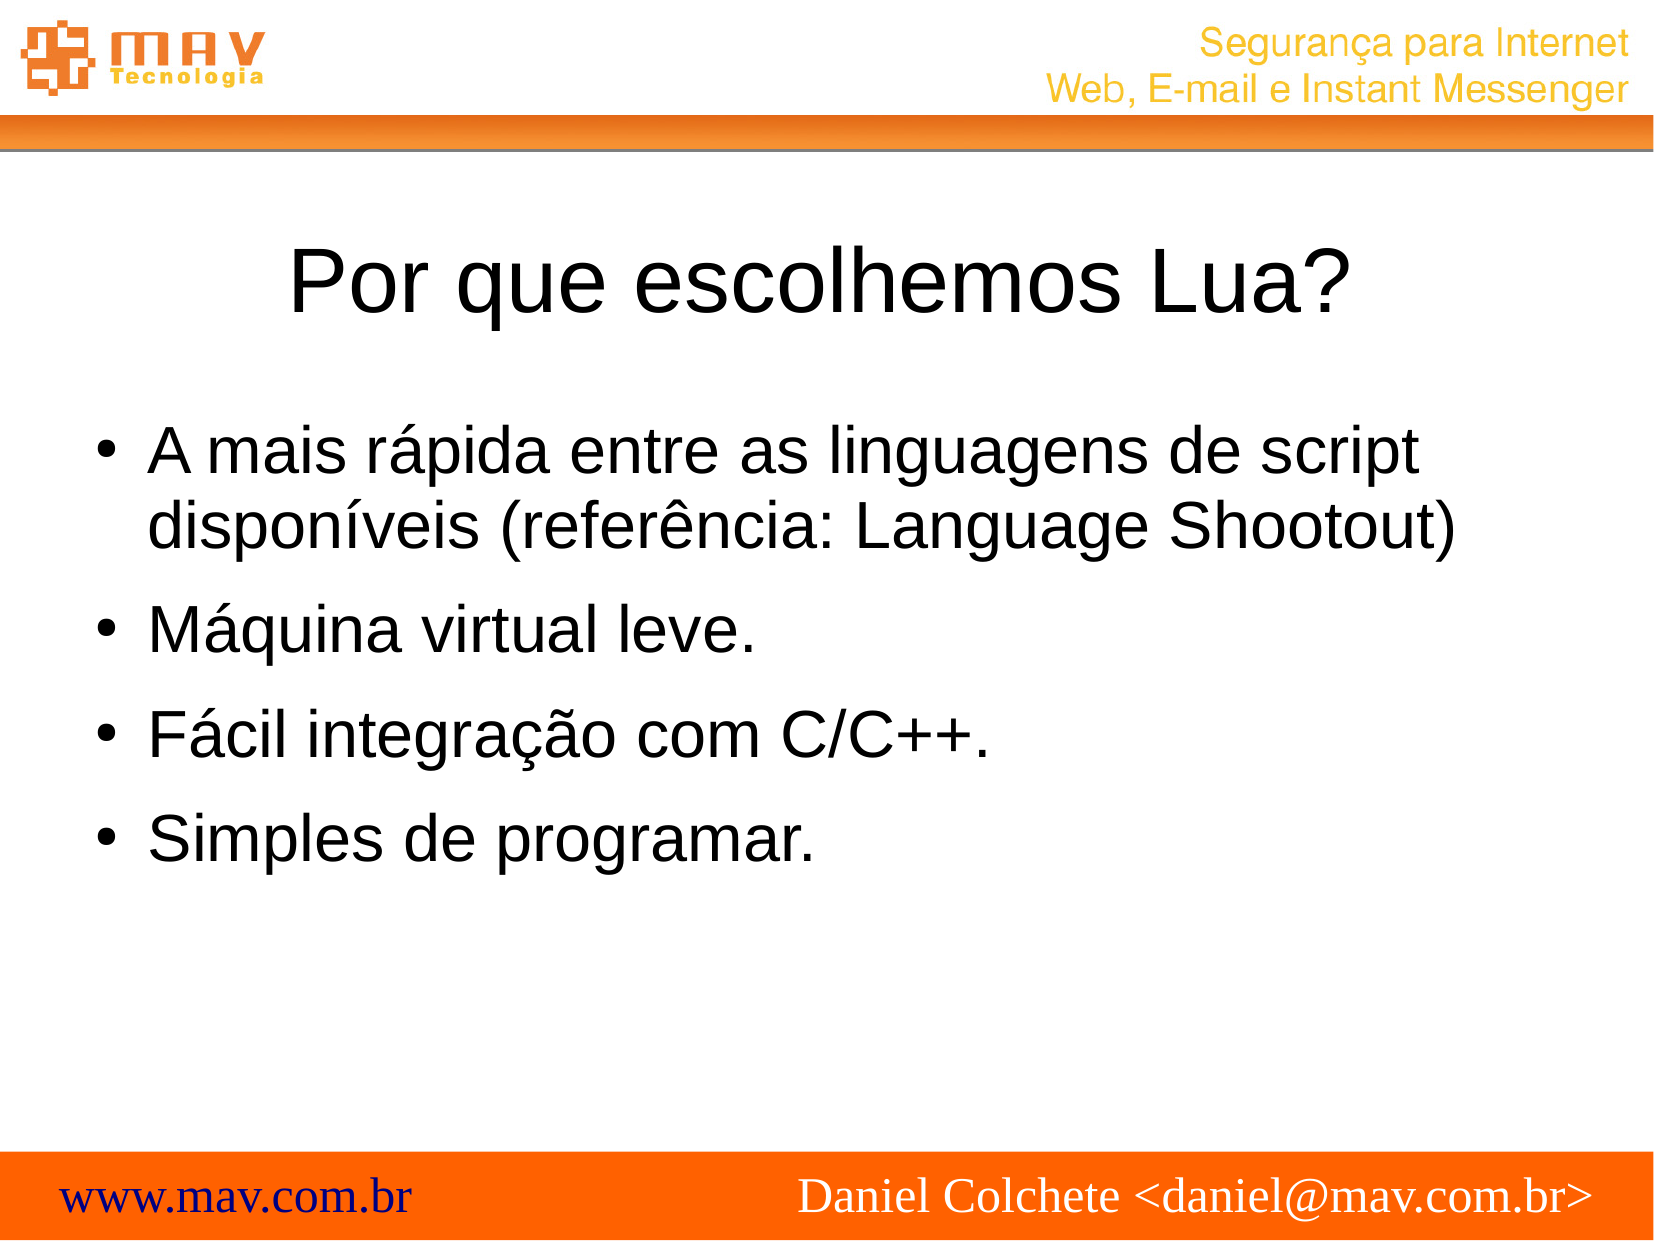

# Por que escolhemos Lua?
A mais rápida entre as linguagens de script disponíveis (referência: Language Shootout)
Máquina virtual leve.
Fácil integração com C/C++.
Simples de programar.